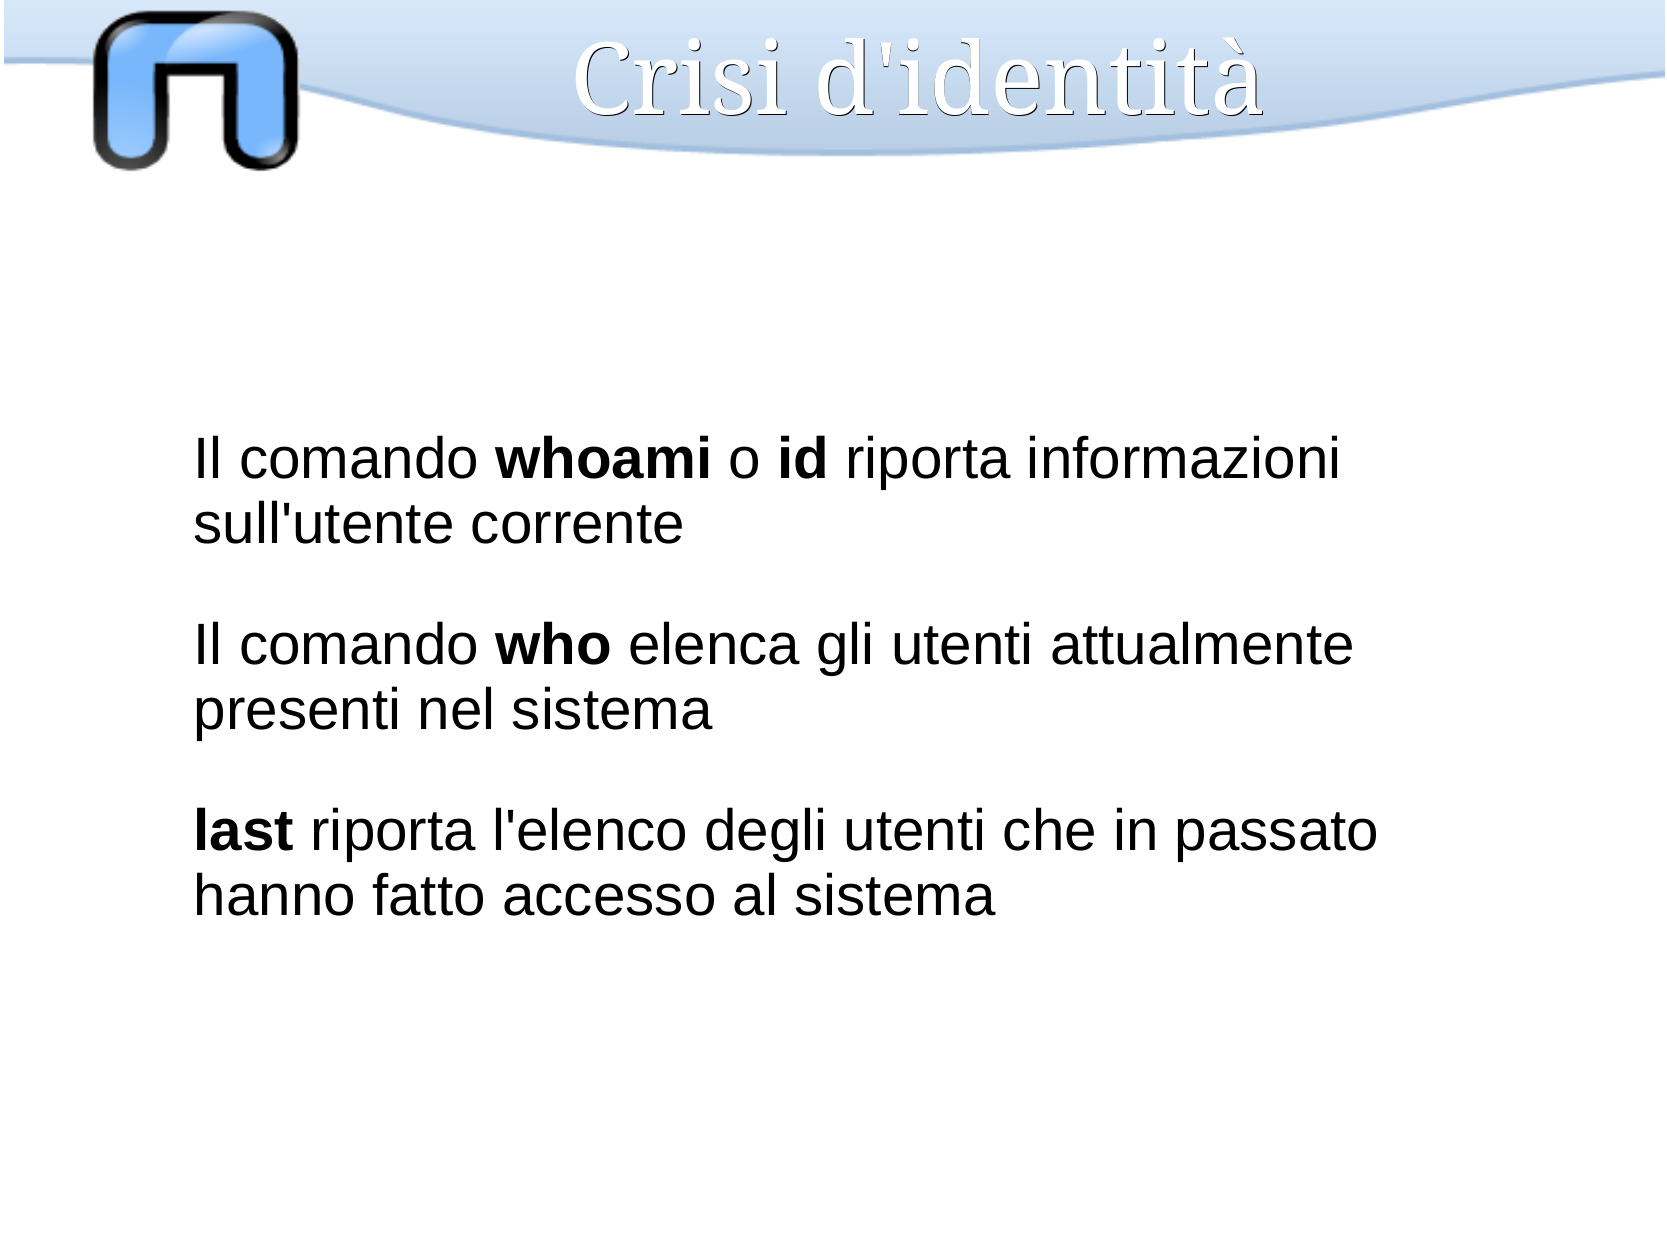

Crisi d'identità
# Il comando whoami o id riporta informazioni sull'utente corrente
Il comando who elenca gli utenti attualmente presenti nel sistema
last riporta l'elenco degli utenti che in passato hanno fatto accesso al sistema